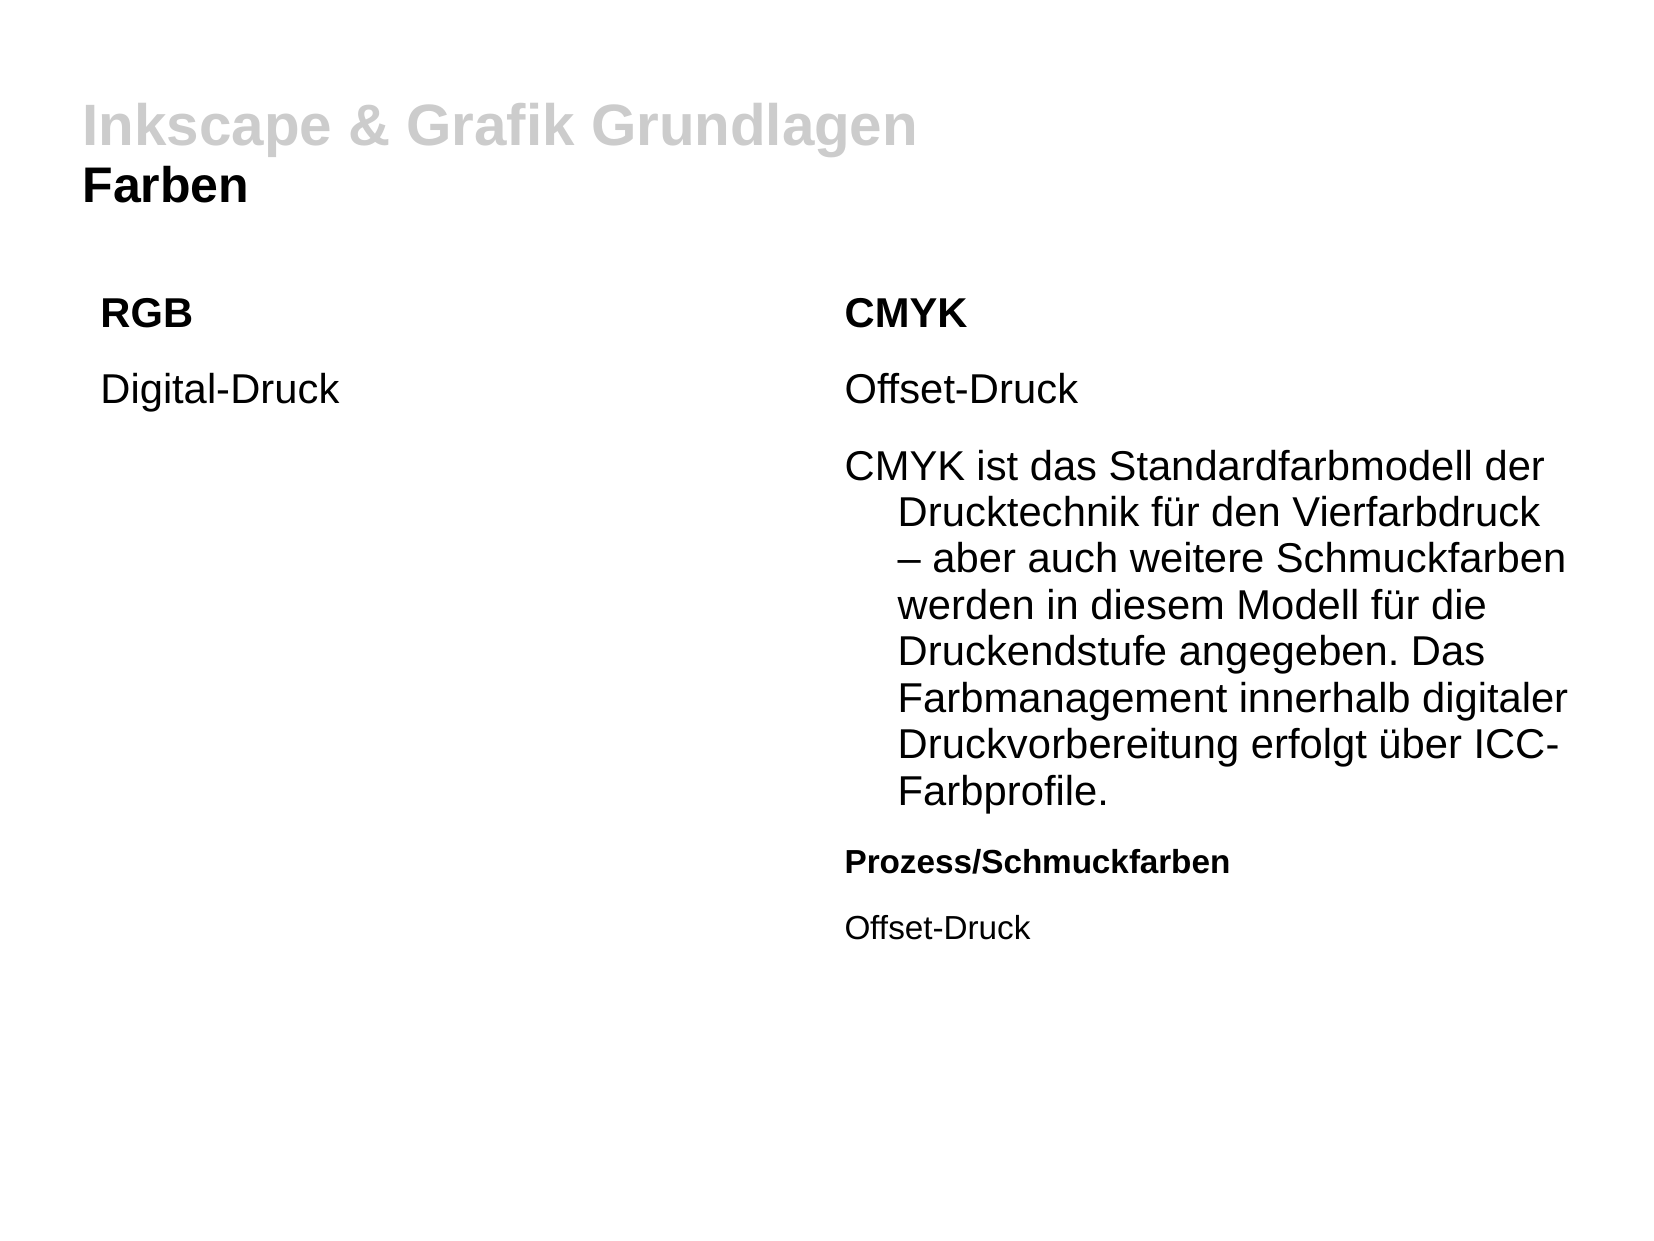

# Inkscape & Grafik Grundlagen Farben
RGB
Digital-Druck
CMYK
Offset-Druck
CMYK ist das Standardfarbmodell der Drucktechnik für den Vierfarbdruck – aber auch weitere Schmuckfarben werden in diesem Modell für die Druckendstufe angegeben. Das Farbmanagement innerhalb digitaler Druckvorbereitung erfolgt über ICC-Farbprofile.
Prozess/Schmuckfarben
Offset-Druck